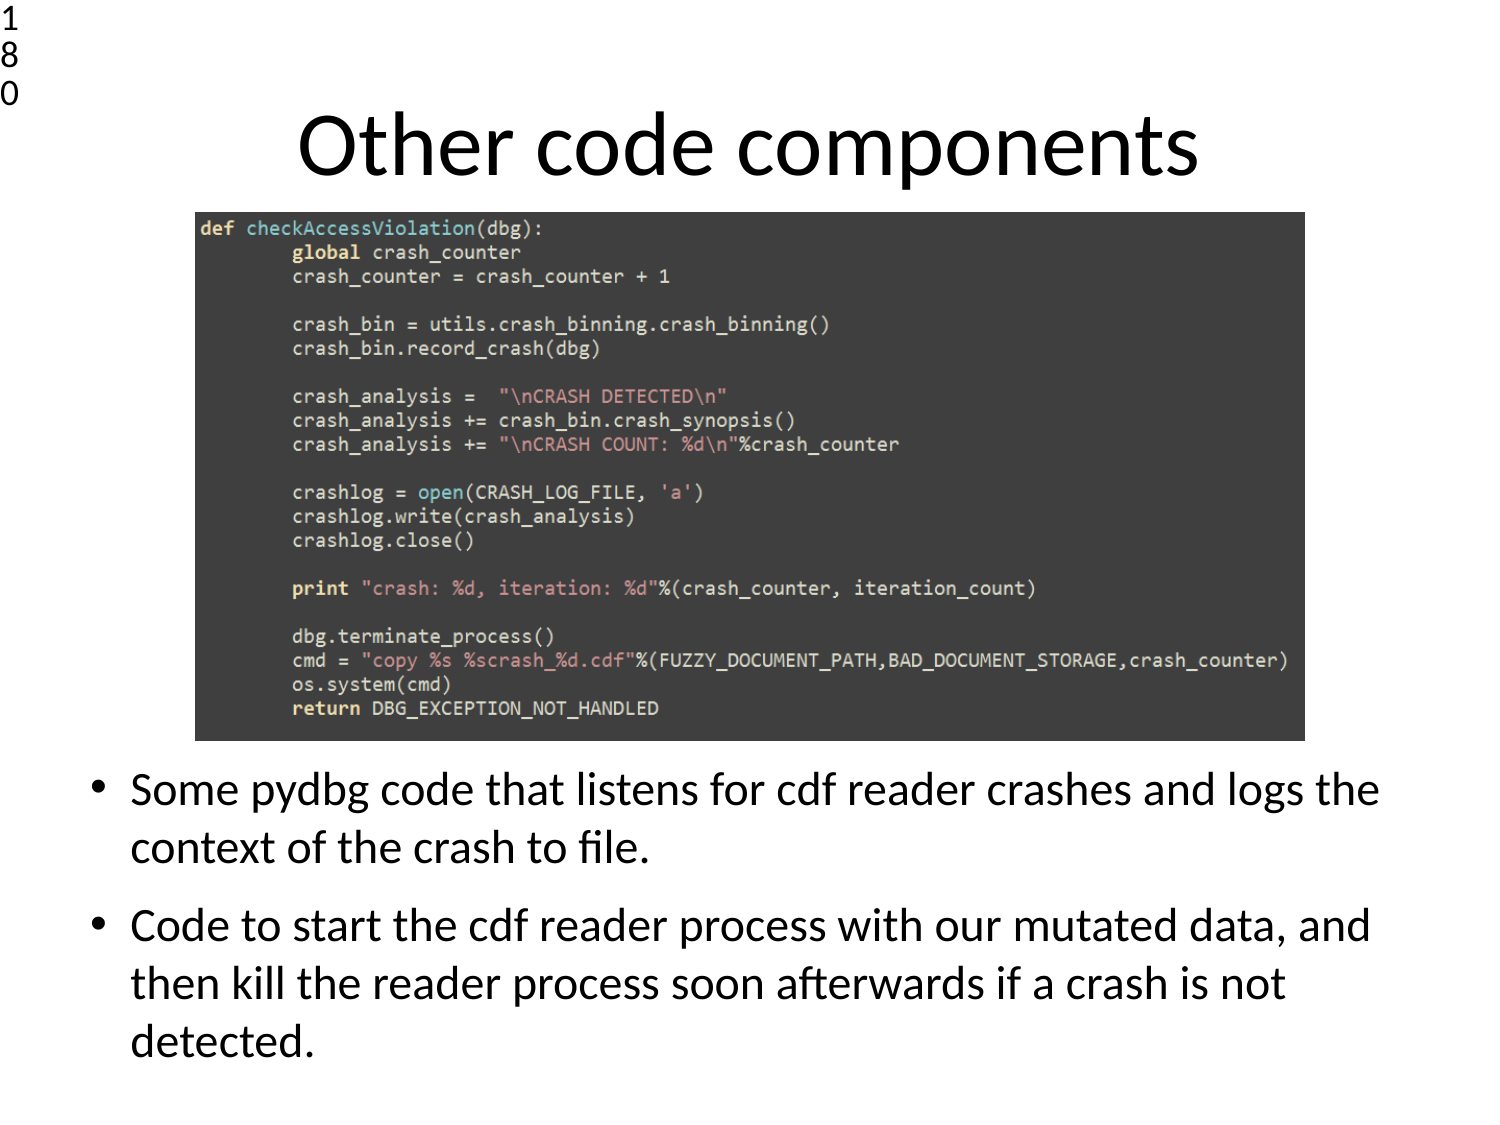

# Other code components
Some pydbg code that listens for cdf reader crashes and logs the context of the crash to file.
Code to start the cdf reader process with our mutated data, and then kill the reader process soon afterwards if a crash is not detected.